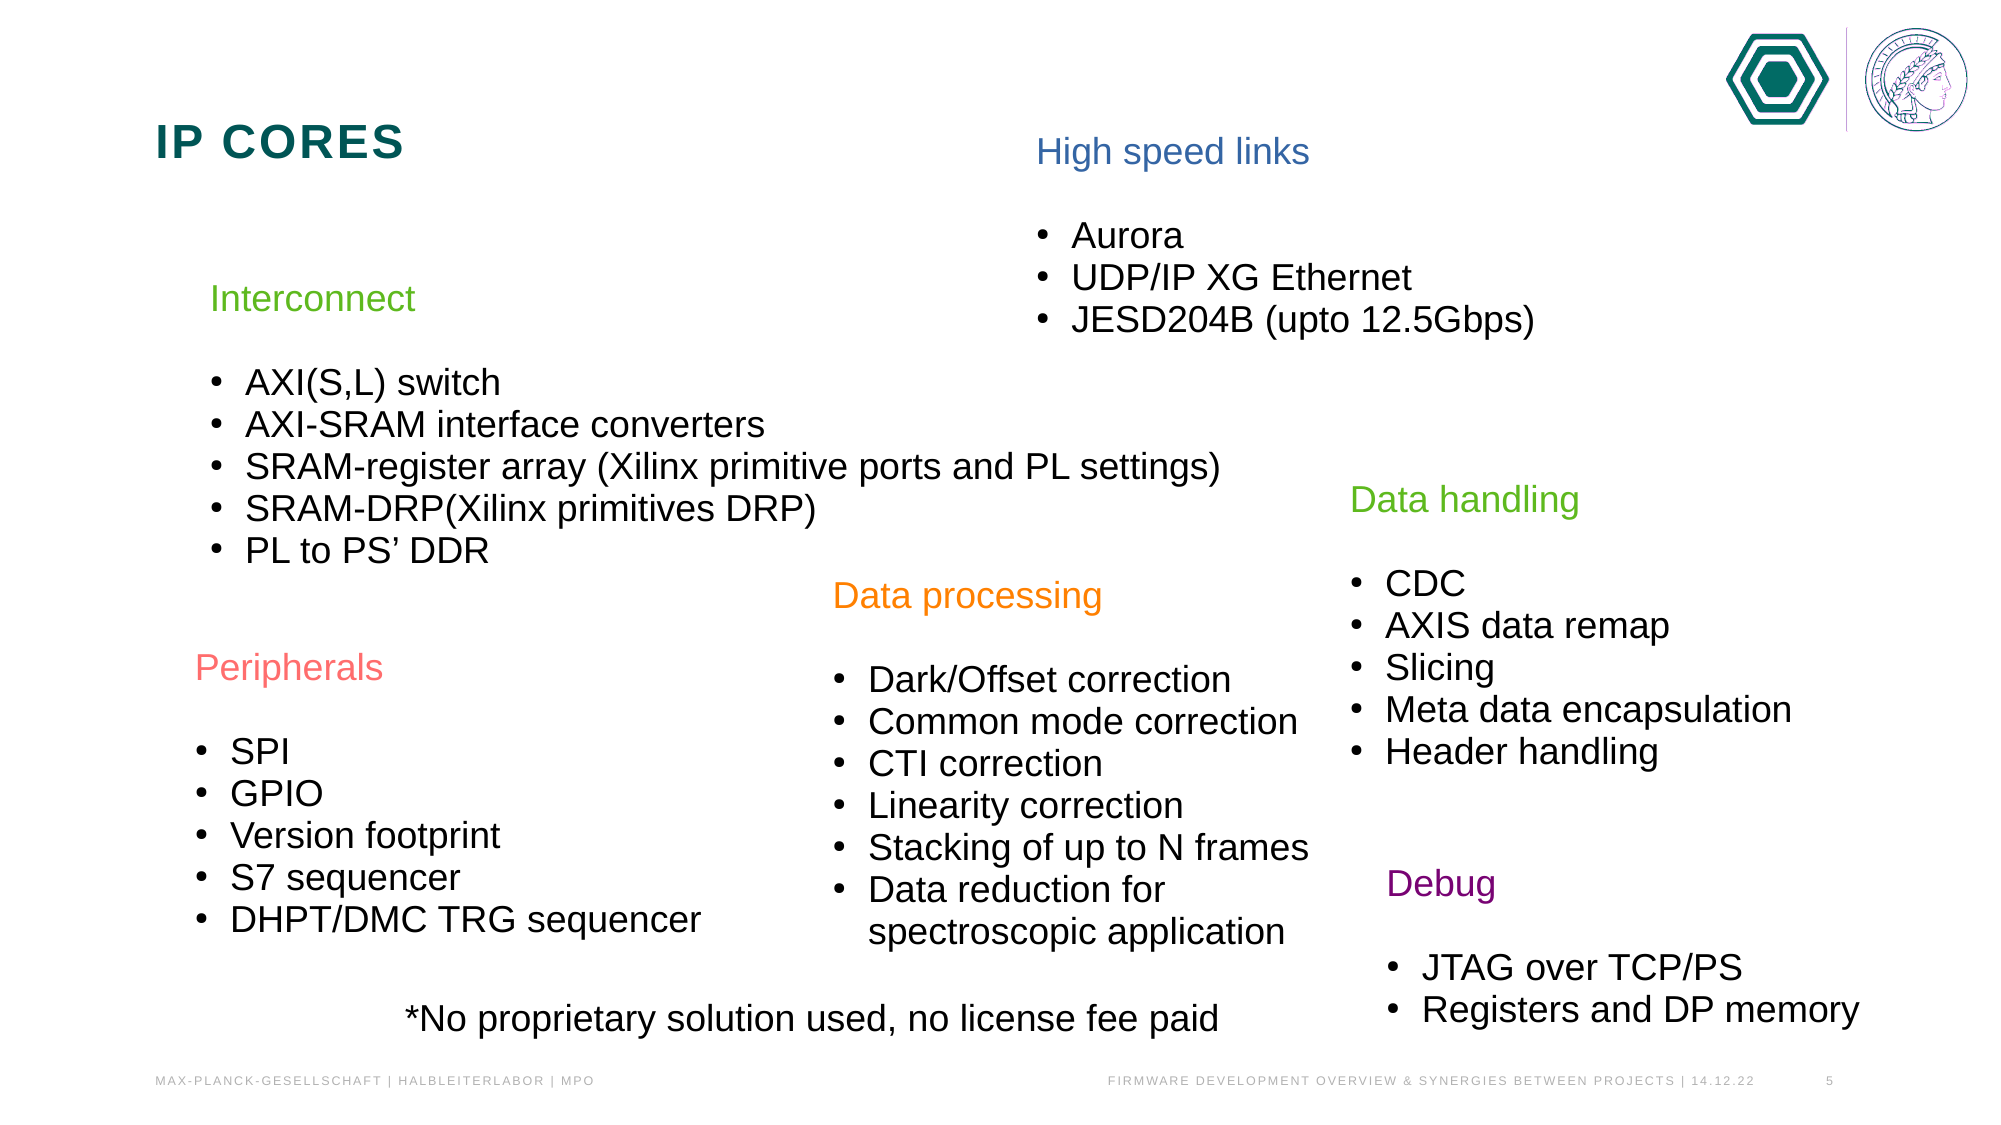

# IP cores
High speed links
Aurora
UDP/IP XG Ethernet
JESD204B (upto 12.5Gbps)
Interconnect
AXI(S,L) switch
AXI-SRAM interface converters
SRAM-register array (Xilinx primitive ports and PL settings)
SRAM-DRP(Xilinx primitives DRP)
PL to PS’ DDR
Data handling
CDC
AXIS data remap
Slicing
Meta data encapsulation
Header handling
Data processing
Dark/Offset correction
Common mode correction
CTI correction
Linearity correction
Stacking of up to N frames
Data reduction for spectroscopic application
Peripherals
SPI
GPIO
Version footprint
S7 sequencer
DHPT/DMC TRG sequencer
Debug
JTAG over TCP/PS
Registers and DP memory
*No proprietary solution used, no license fee paid